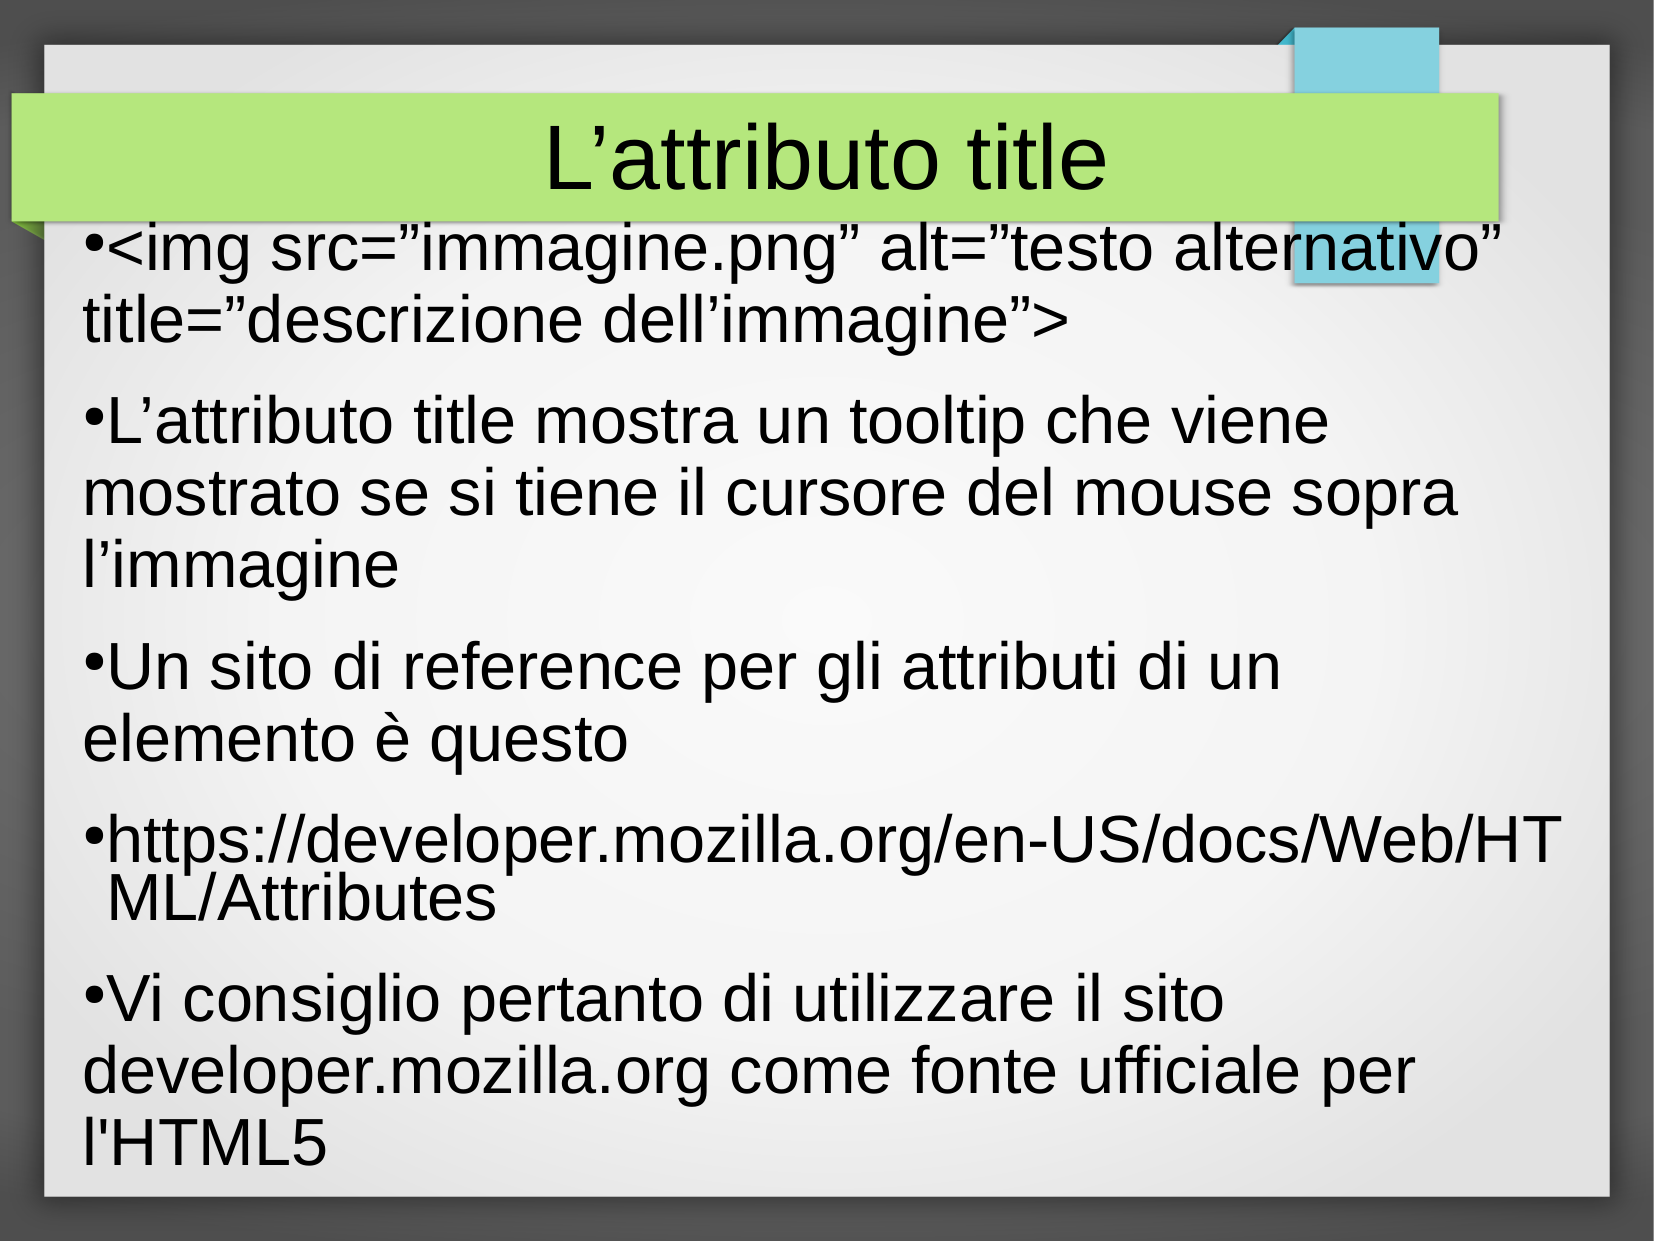

# L’attributo title
<img src=”immagine.png” alt=”testo alternativo” title=”descrizione dell’immagine”>
L’attributo title mostra un tooltip che viene mostrato se si tiene il cursore del mouse sopra l’immagine
Un sito di reference per gli attributi di un elemento è questo
https://developer.mozilla.org/en-US/docs/Web/HTML/Attributes
Vi consiglio pertanto di utilizzare il sito developer.mozilla.org come fonte ufficiale per l'HTML5